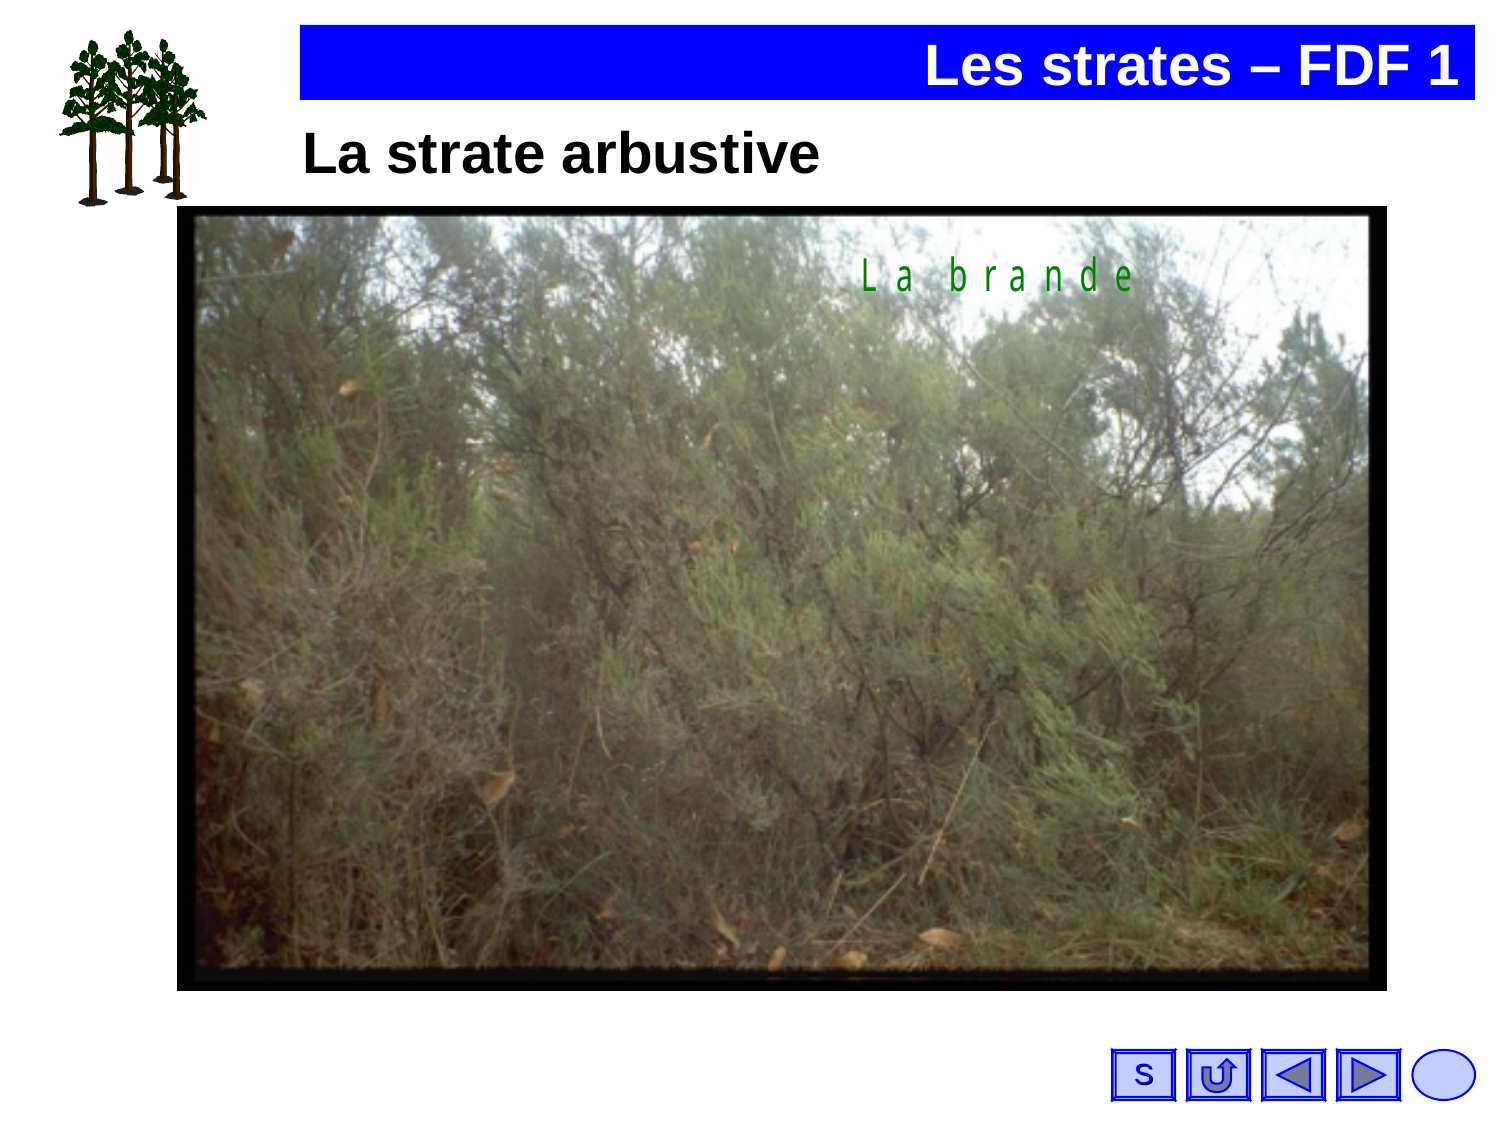

Les strates – FDF 1
La strate arbustive